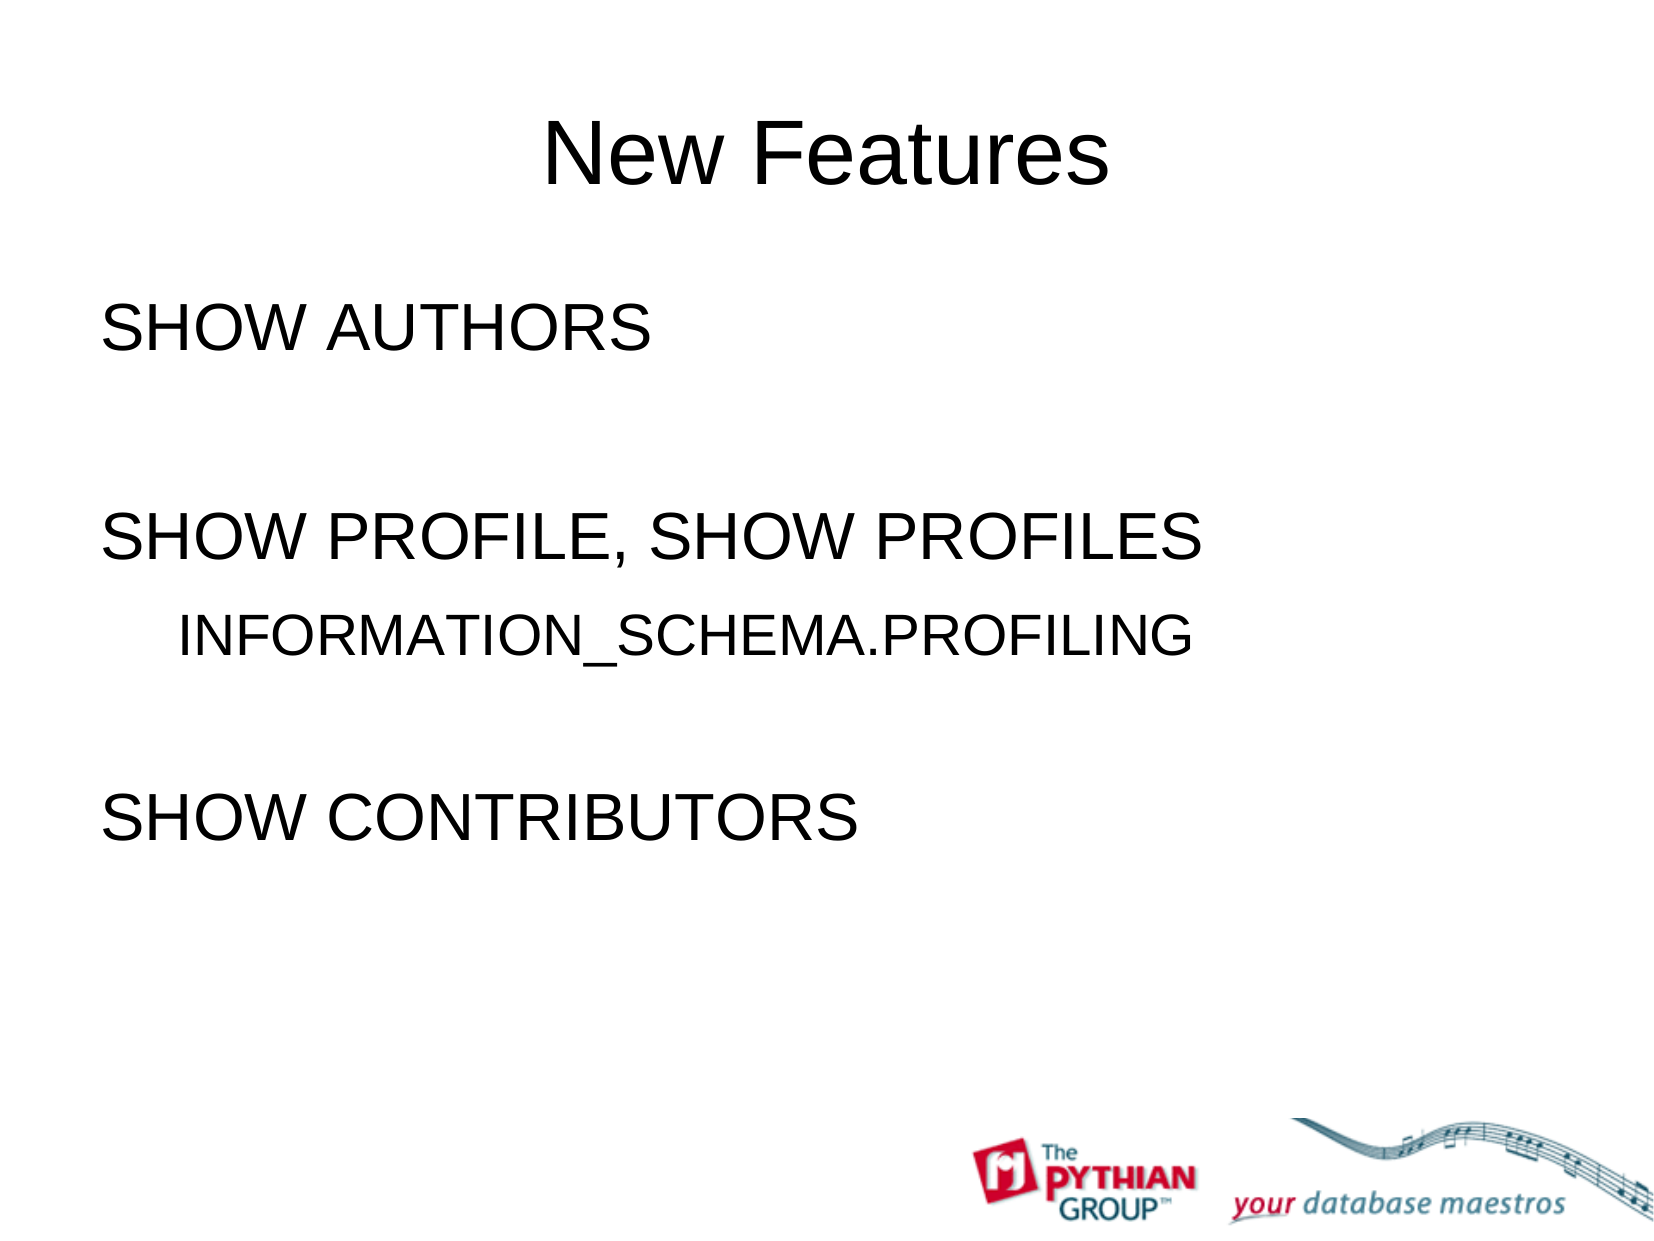

# New Features
SHOW AUTHORS
SHOW PROFILE, SHOW PROFILES
INFORMATION_SCHEMA.PROFILING
SHOW CONTRIBUTORS